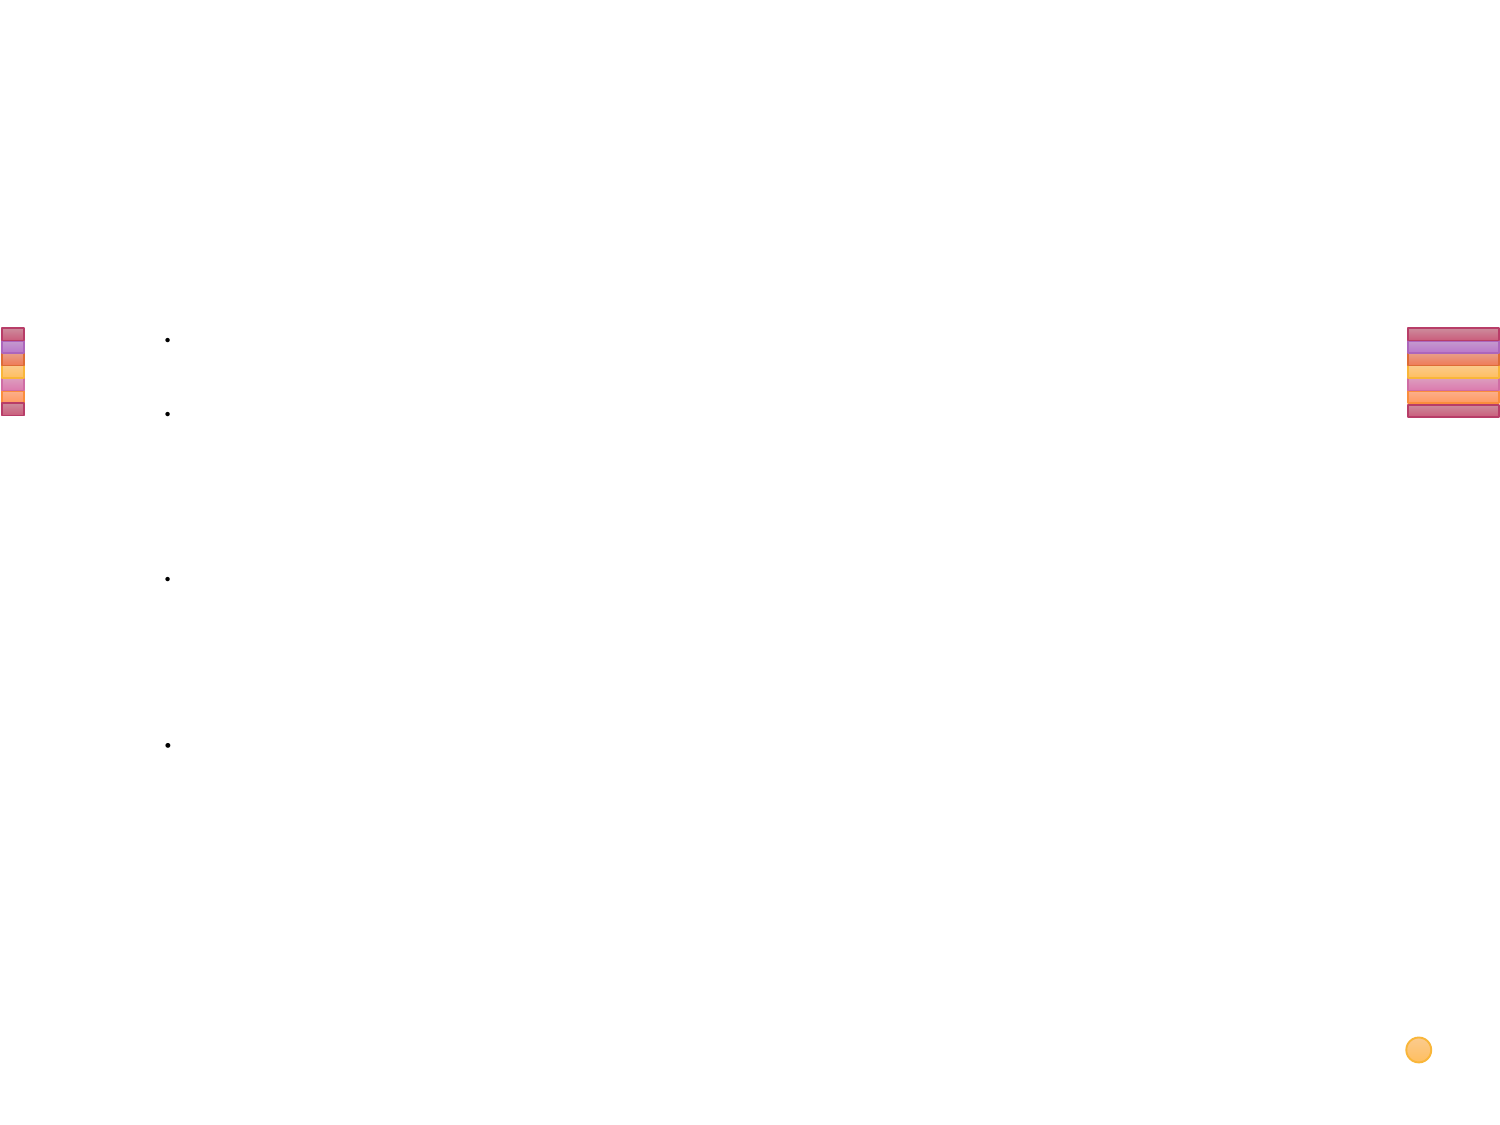

III.- RELACIÓN FLEXIBILIDAD INTERNA, FLEXIBILIDAD EXTERNA Y FLEXIBILIDAD DE ENTRADA (I)
# III.1.1.- Relación entre las medidas de flexibilidad interna
La relación entre las medidas de flexibilidad interna: movilidad geográfica, modificación sustancial, distribución tiempo de trabajo, etc, es horizontal
Preferencia por las medidas de flexibilidad interna que no afecten a condiciones pactadas en Convenio Colectivo sobre las que sí lo hagan
la flexibilidad interna se dirige a mejorar la situación de la empresa en cuanto a su competitividad, productividad y organización productiva con el fin de evitar que se afecte al volumen de empleo, mientras que en situaciones de crisis, donde la flexibilidad interna haya perdido su capacidad de adaptación de la empresa habrá que acudir a la flexibilidad externa, que aparece así en coherencia con el designio legislativo, como "ultima ratio".